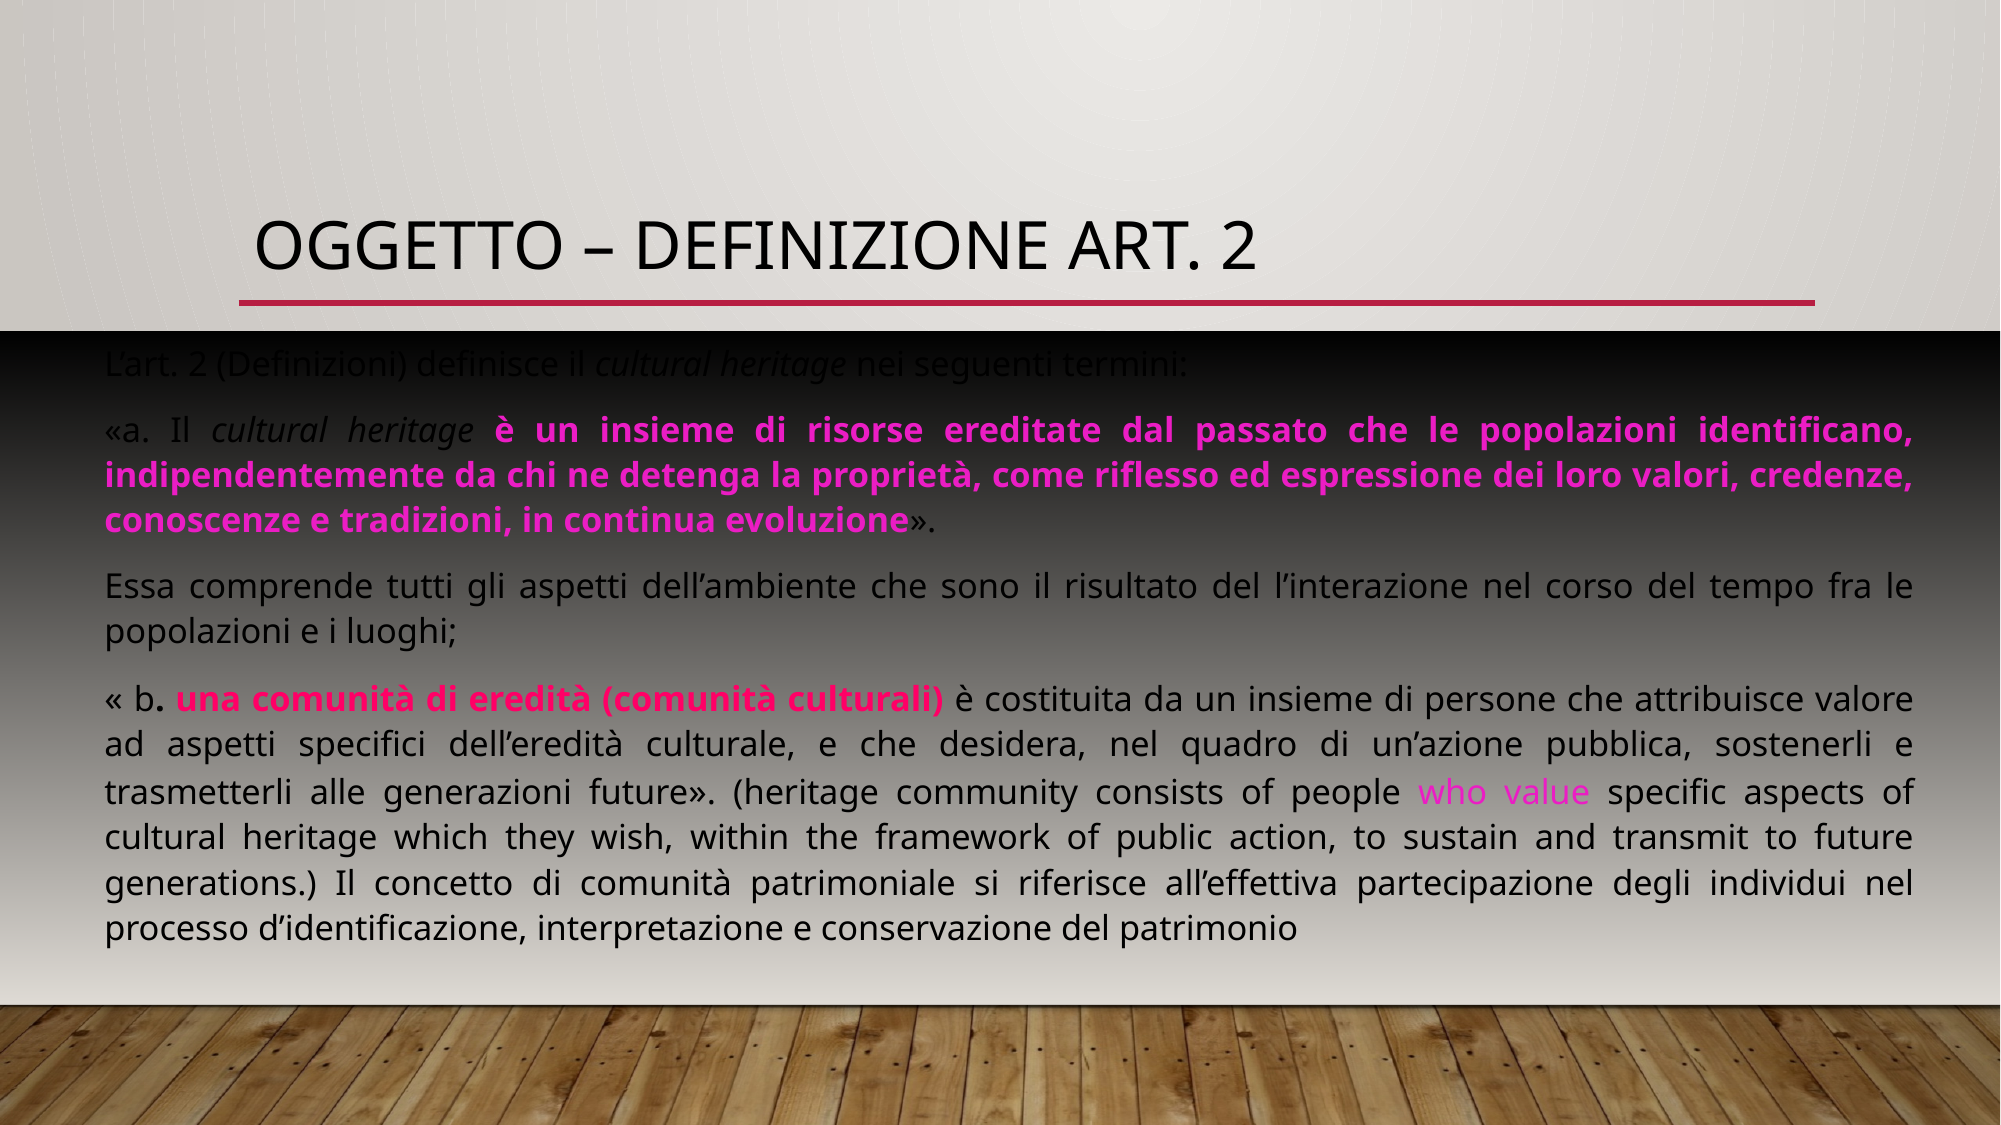

# Oggetto – definizione art. 2
L’art. 2 (Definizioni) definisce il cultural heritage nei seguenti termini:
«a. Il cultural heritage è un insieme di risorse ereditate dal passato che le popolazioni identificano, indipendentemente da chi ne detenga la proprietà, come riflesso ed espressione dei loro valori, credenze, conoscenze e tradizioni, in continua evoluzione».
Essa comprende tutti gli aspetti dell’ambiente che sono il risultato del l’interazione nel corso del tempo fra le popolazioni e i luoghi;
« b. una comunità di eredità (comunità culturali) è costituita da un insieme di persone che attribuisce valore ad aspetti specifici dell’eredità culturale, e che desidera, nel quadro di un’azione pubblica, sostenerli e trasmetterli alle generazioni future». (heritage community consists of people who value specific aspects of cultural heritage which they wish, within the framework of public action, to sustain and transmit to future generations.) Il concetto di comunità patrimoniale si riferisce all’effettiva partecipazione degli individui nel processo d’identificazione, interpretazione e conservazione del patrimonio